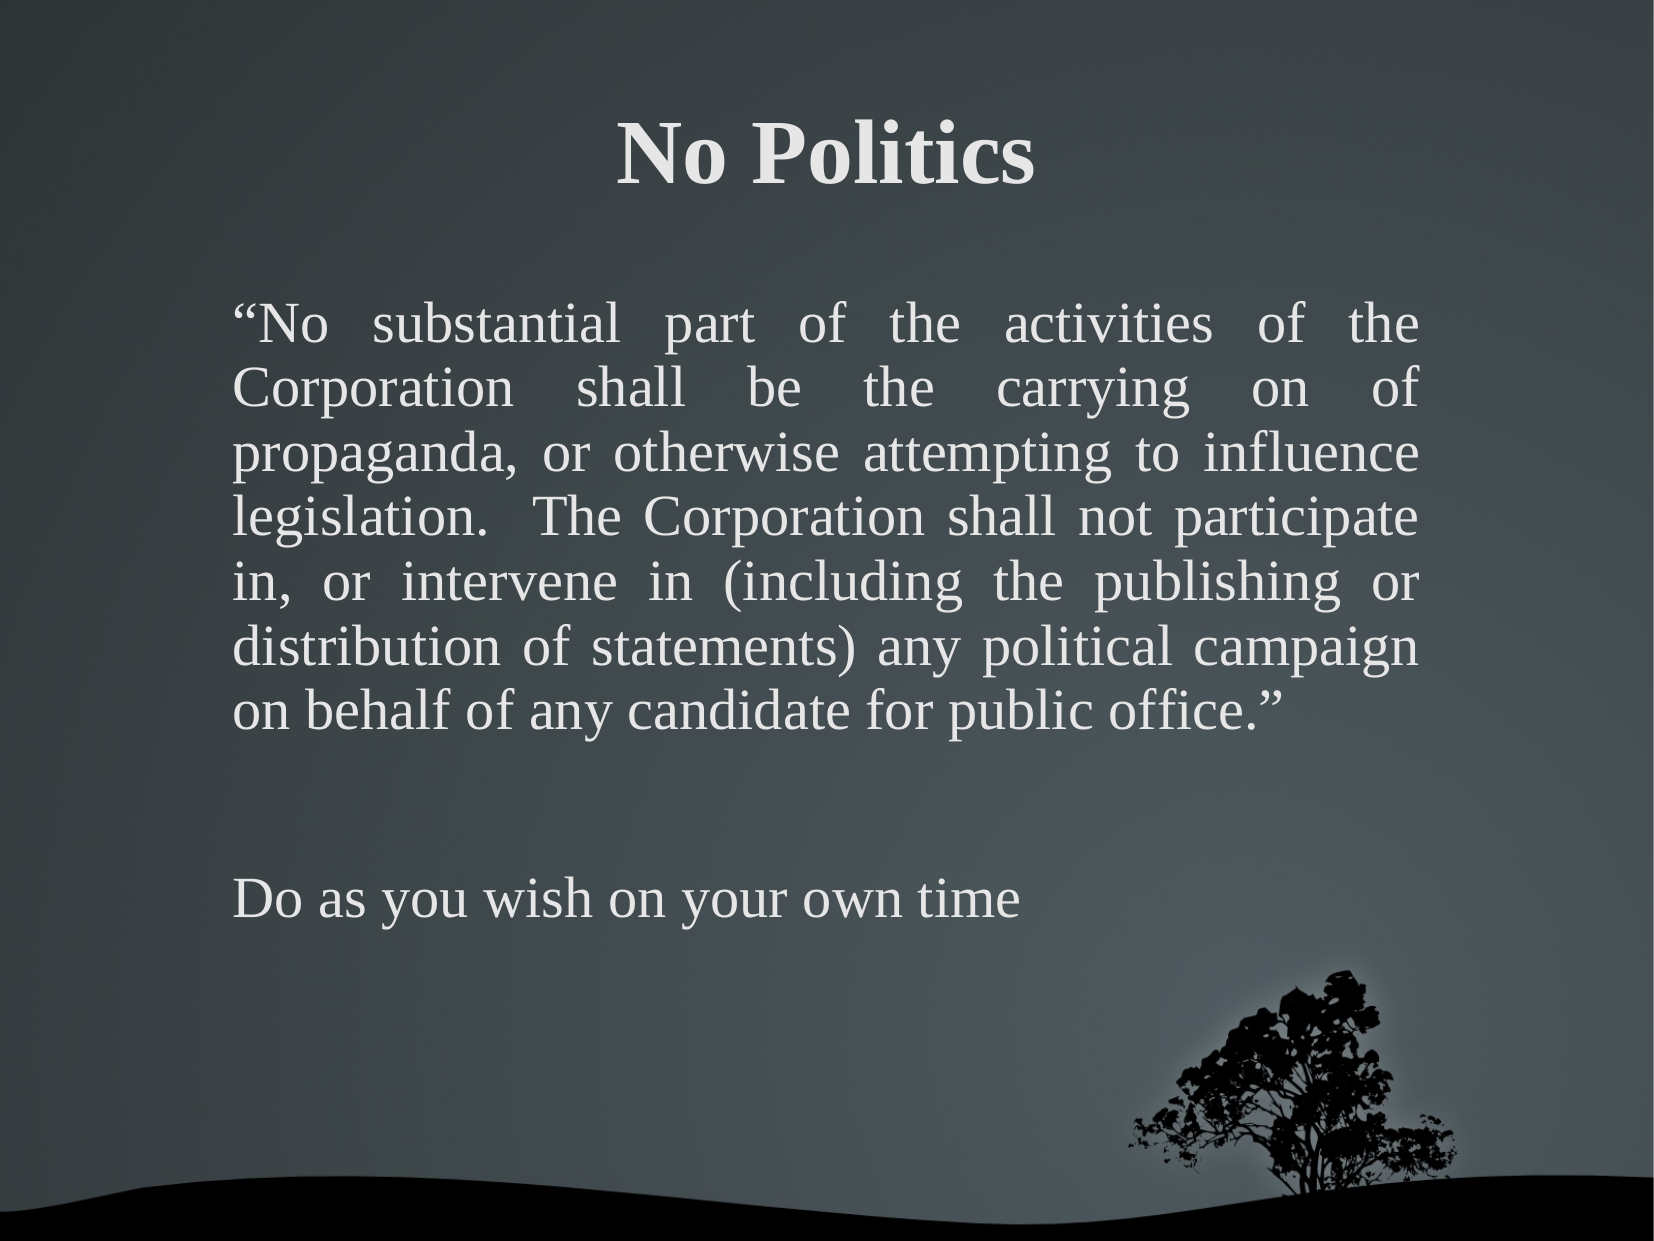

# No Politics
“No substantial part of the activities of the Corporation shall be the carrying on of propaganda, or otherwise attempting to influence legislation. The Corporation shall not participate in, or intervene in (including the publishing or distribution of statements) any political campaign on behalf of any candidate for public office.”
Do as you wish on your own time